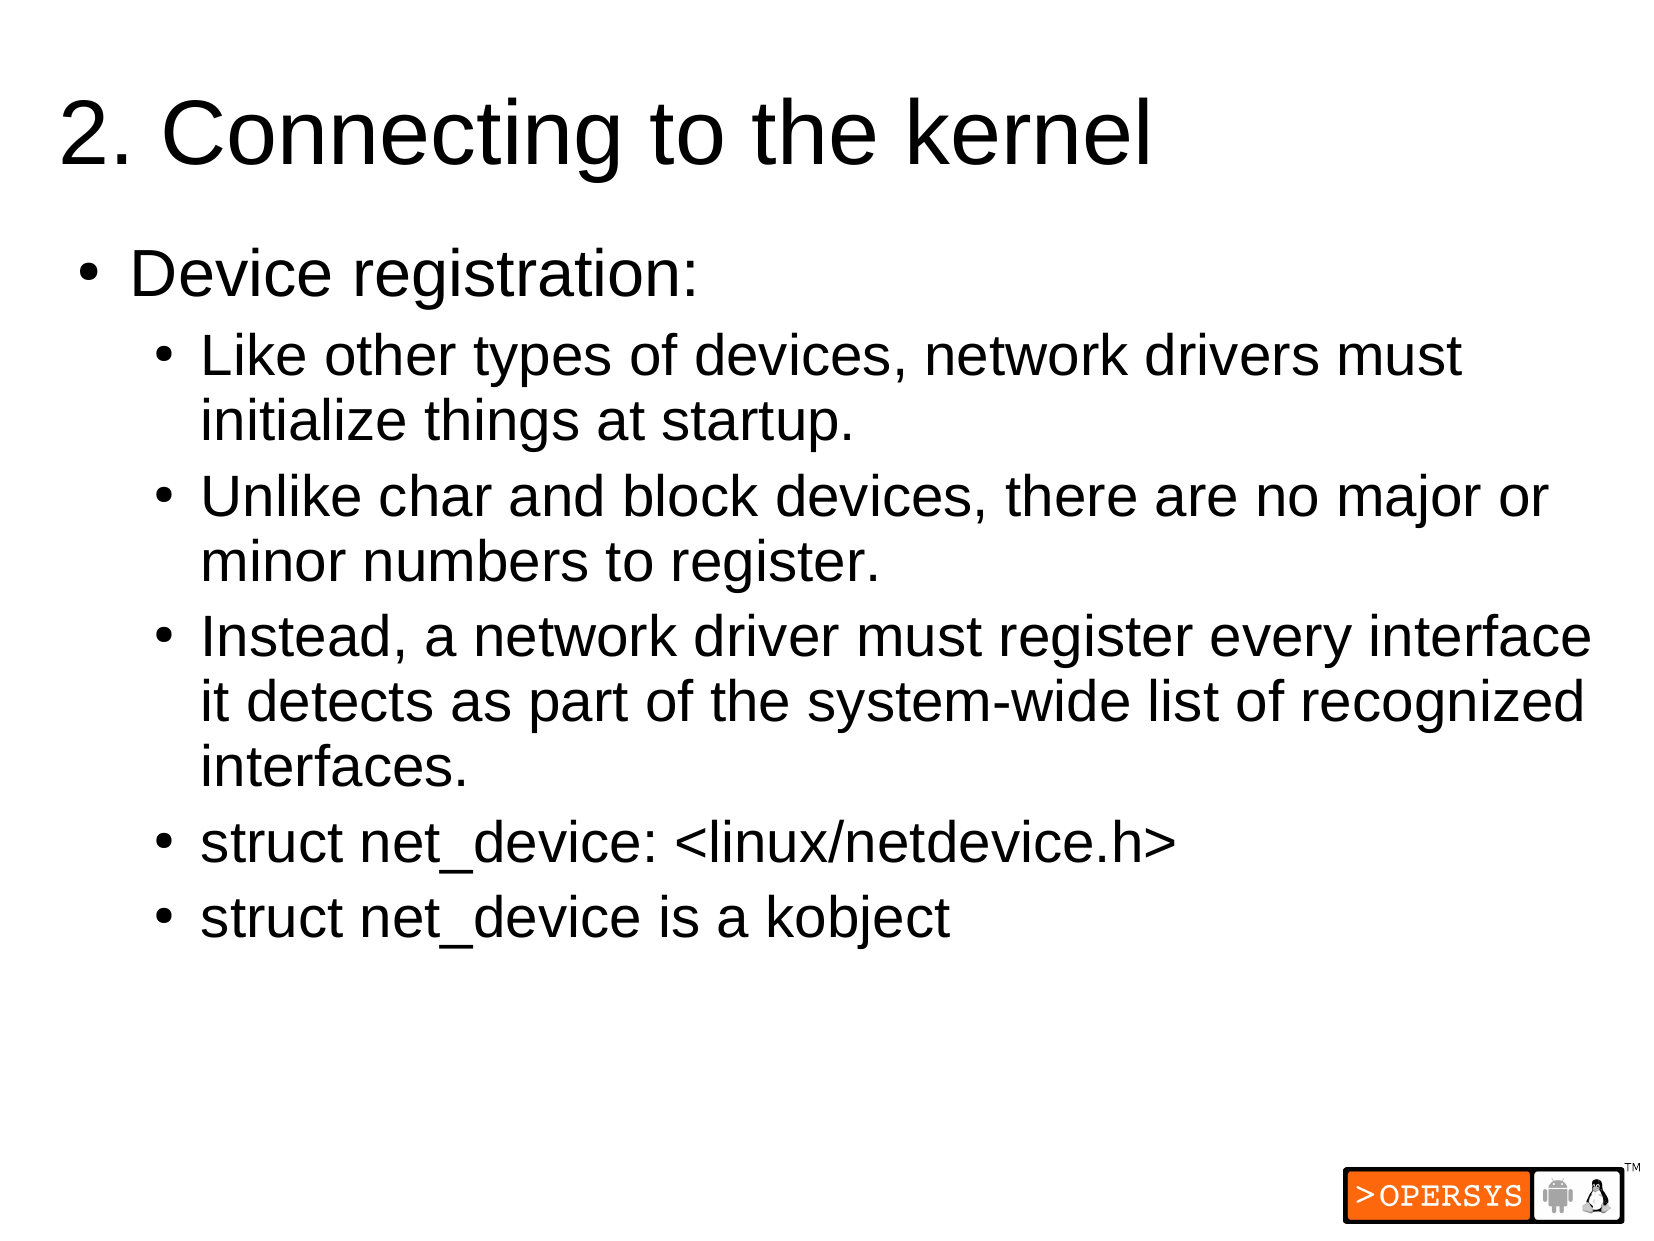

# 2. Connecting to the kernel
Device registration:
Like other types of devices, network drivers must initialize things at startup.
Unlike char and block devices, there are no major or minor numbers to register.
Instead, a network driver must register every interface it detects as part of the system-wide list of recognized interfaces.
struct net_device: <linux/netdevice.h>
struct net_device is a kobject